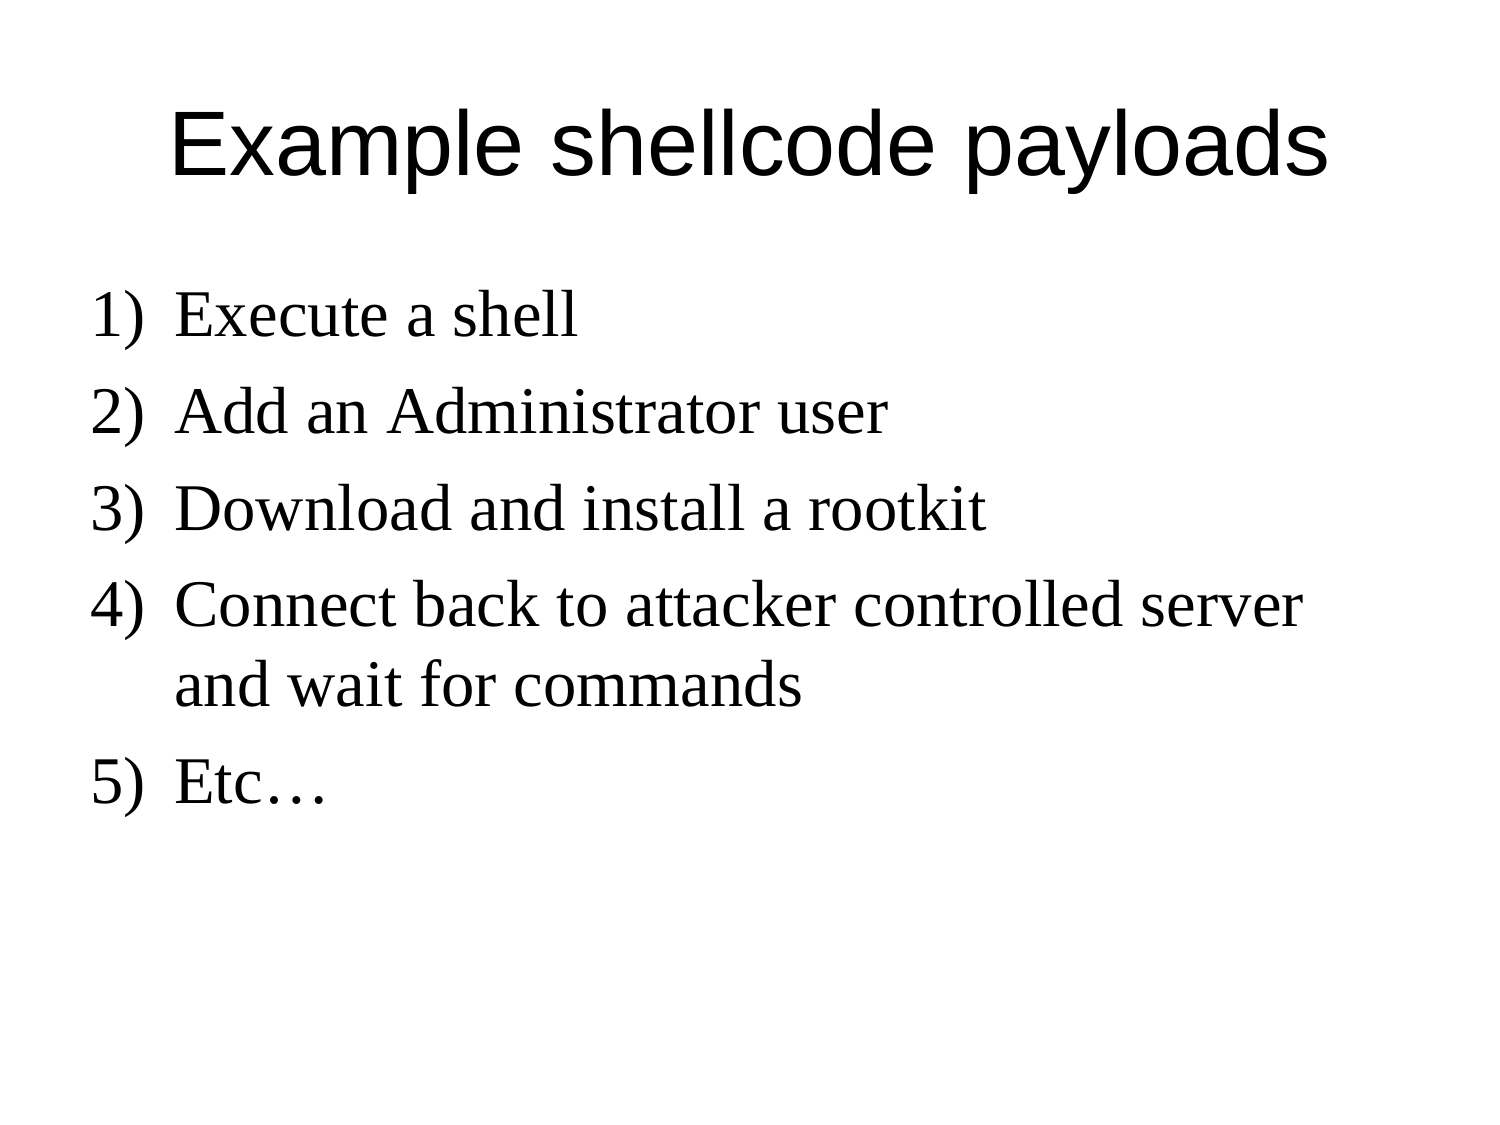

# Example shellcode payloads
Execute a shell
Add an Administrator user
Download and install a rootkit
Connect back to attacker controlled server and wait for commands
Etc…